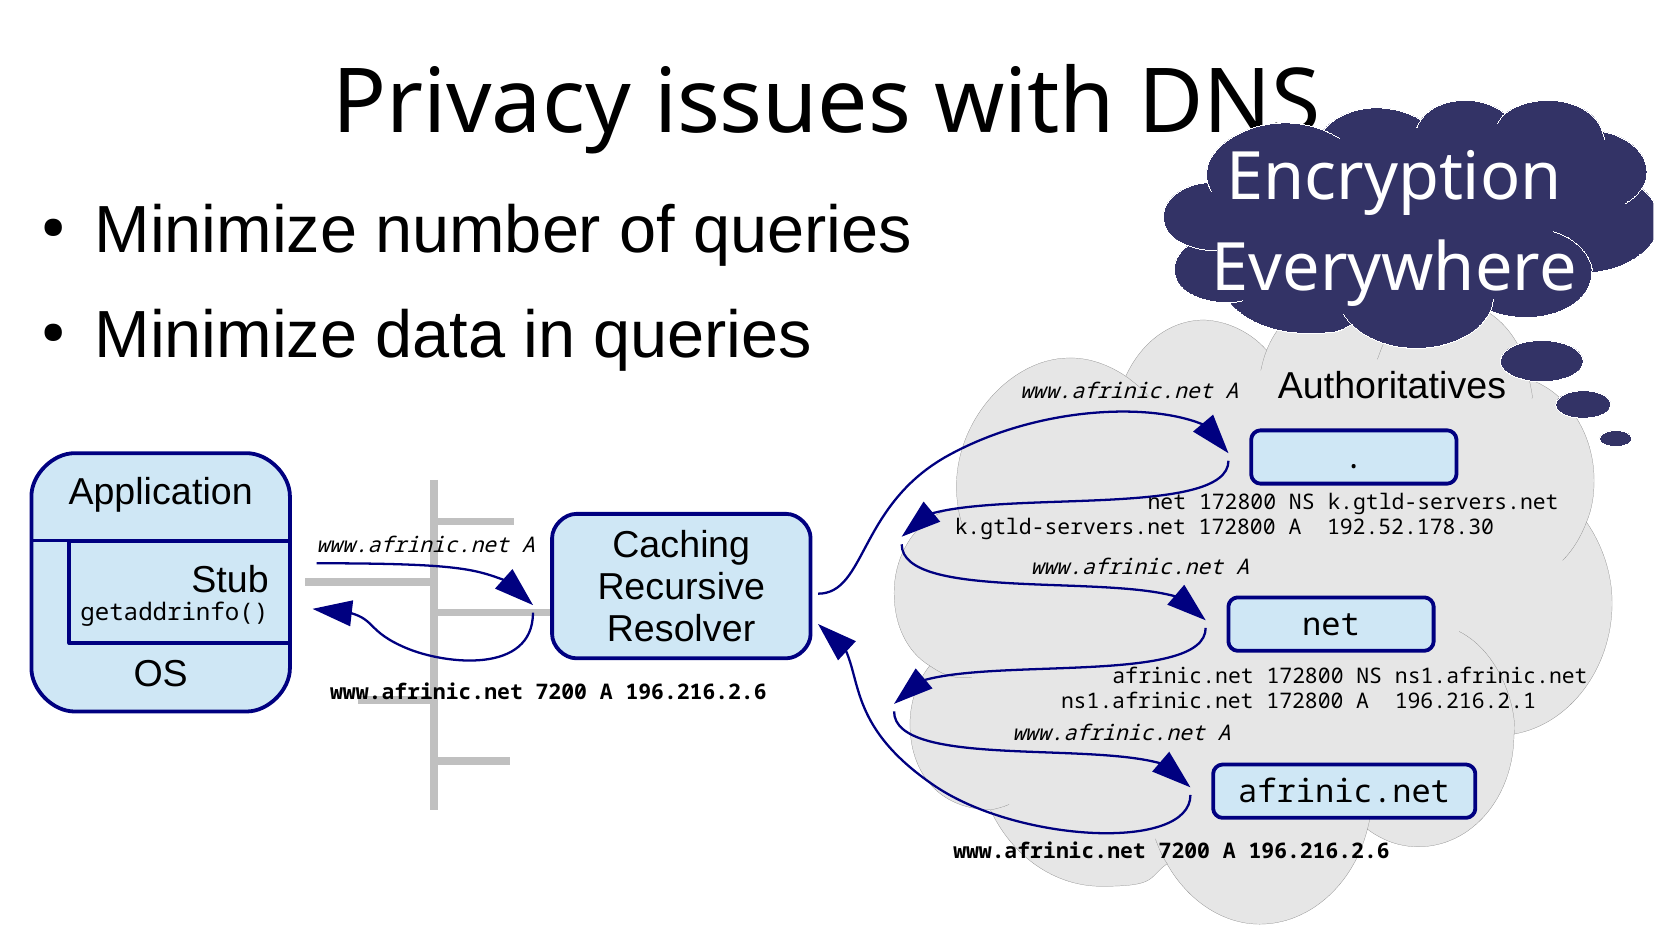

# Privacy issues with DNS
Encryption
Everywhere
Minimize number of queries
Minimize data in queries